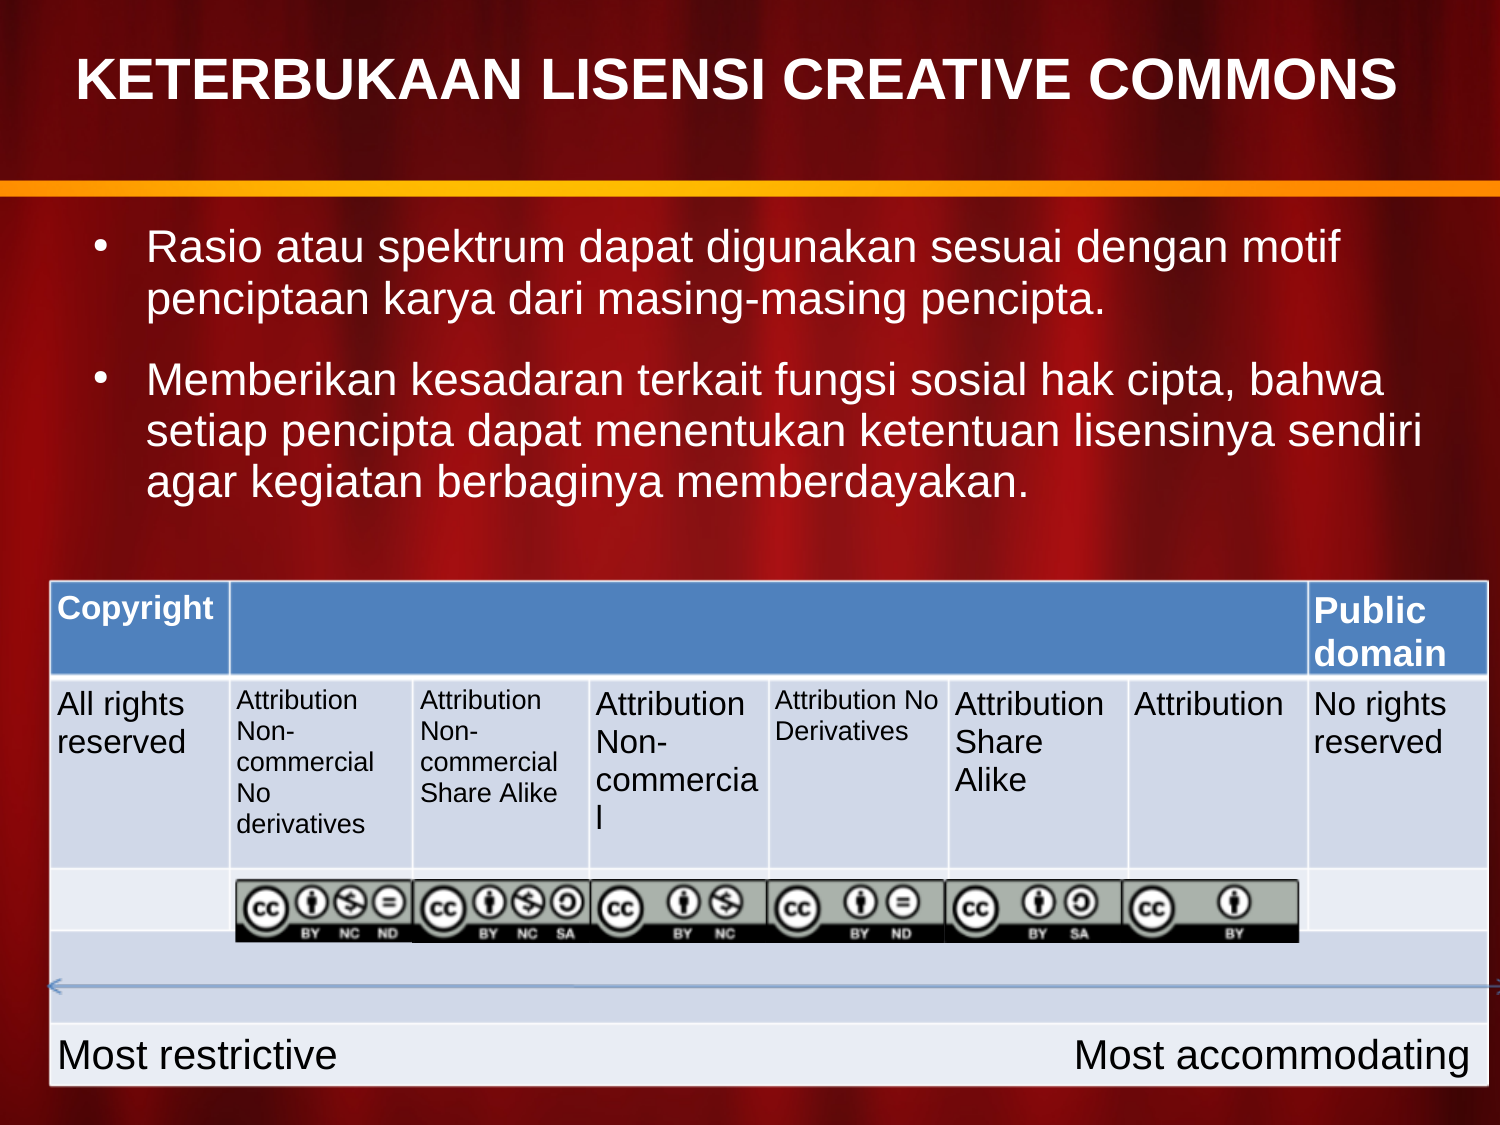

# KETERBUKAAN LISENSI CREATIVE COMMONS
Rasio atau spektrum dapat digunakan sesuai dengan motif penciptaan karya dari masing-masing pencipta.
Memberikan kesadaran terkait fungsi sosial hak cipta, bahwa setiap pencipta dapat menentukan ketentuan lisensinya sendiri agar kegiatan berbaginya memberdayakan.
Copyright
Public domain
All rights reserved
Attribution
Non-commercial
No derivatives
Attribution
Non-commercial
Share Alike
Attribution
Non-commercial
Attribution No Derivatives
Attribution
Share Alike
Attribution
No rights reserved
Most restrictive Most accommodating